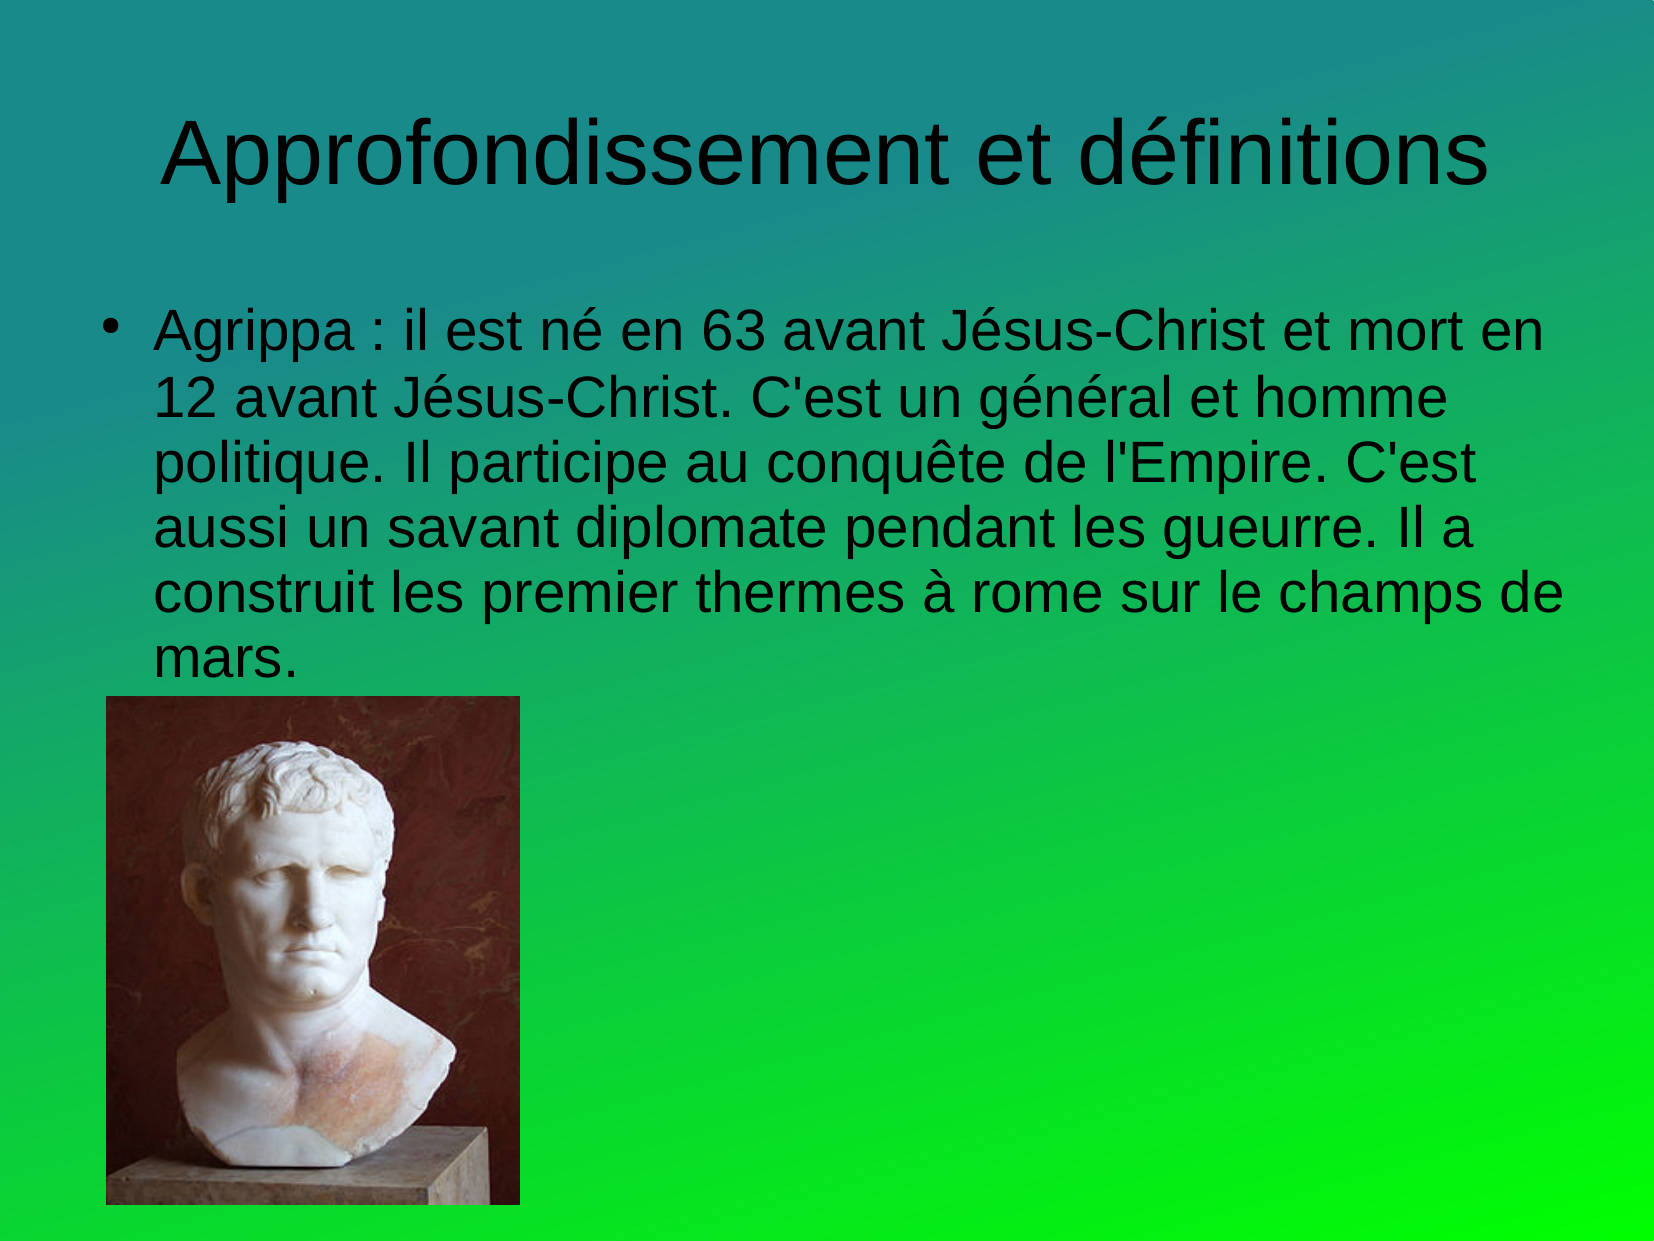

# Approfondissement et définitions
Agrippa : il est né en 63 avant Jésus-Christ et mort en 12 avant Jésus-Christ. C'est un général et homme politique. Il participe au conquête de l'Empire. C'est aussi un savant diplomate pendant les gueurre. Il a construit les premier thermes à rome sur le champs de mars.